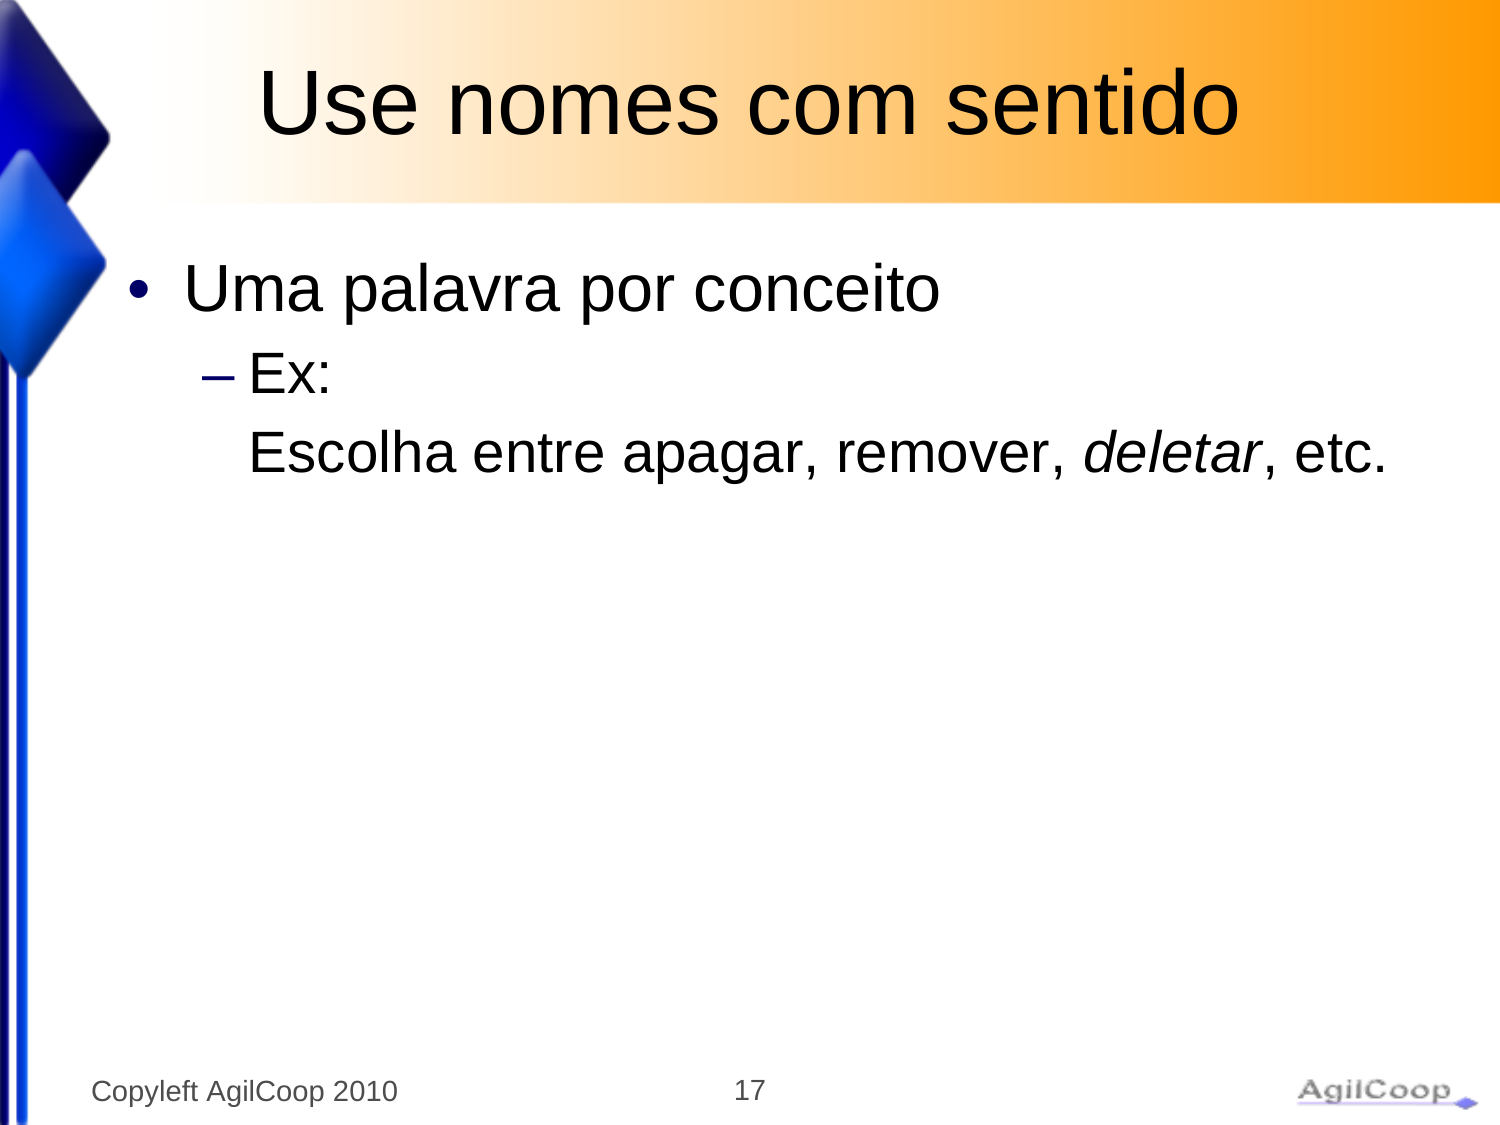

# Use nomes com sentido
Uma palavra por conceito
Ex:
Escolha entre apagar, remover, deletar, etc.
Copyleft AgilCoop 2010
17